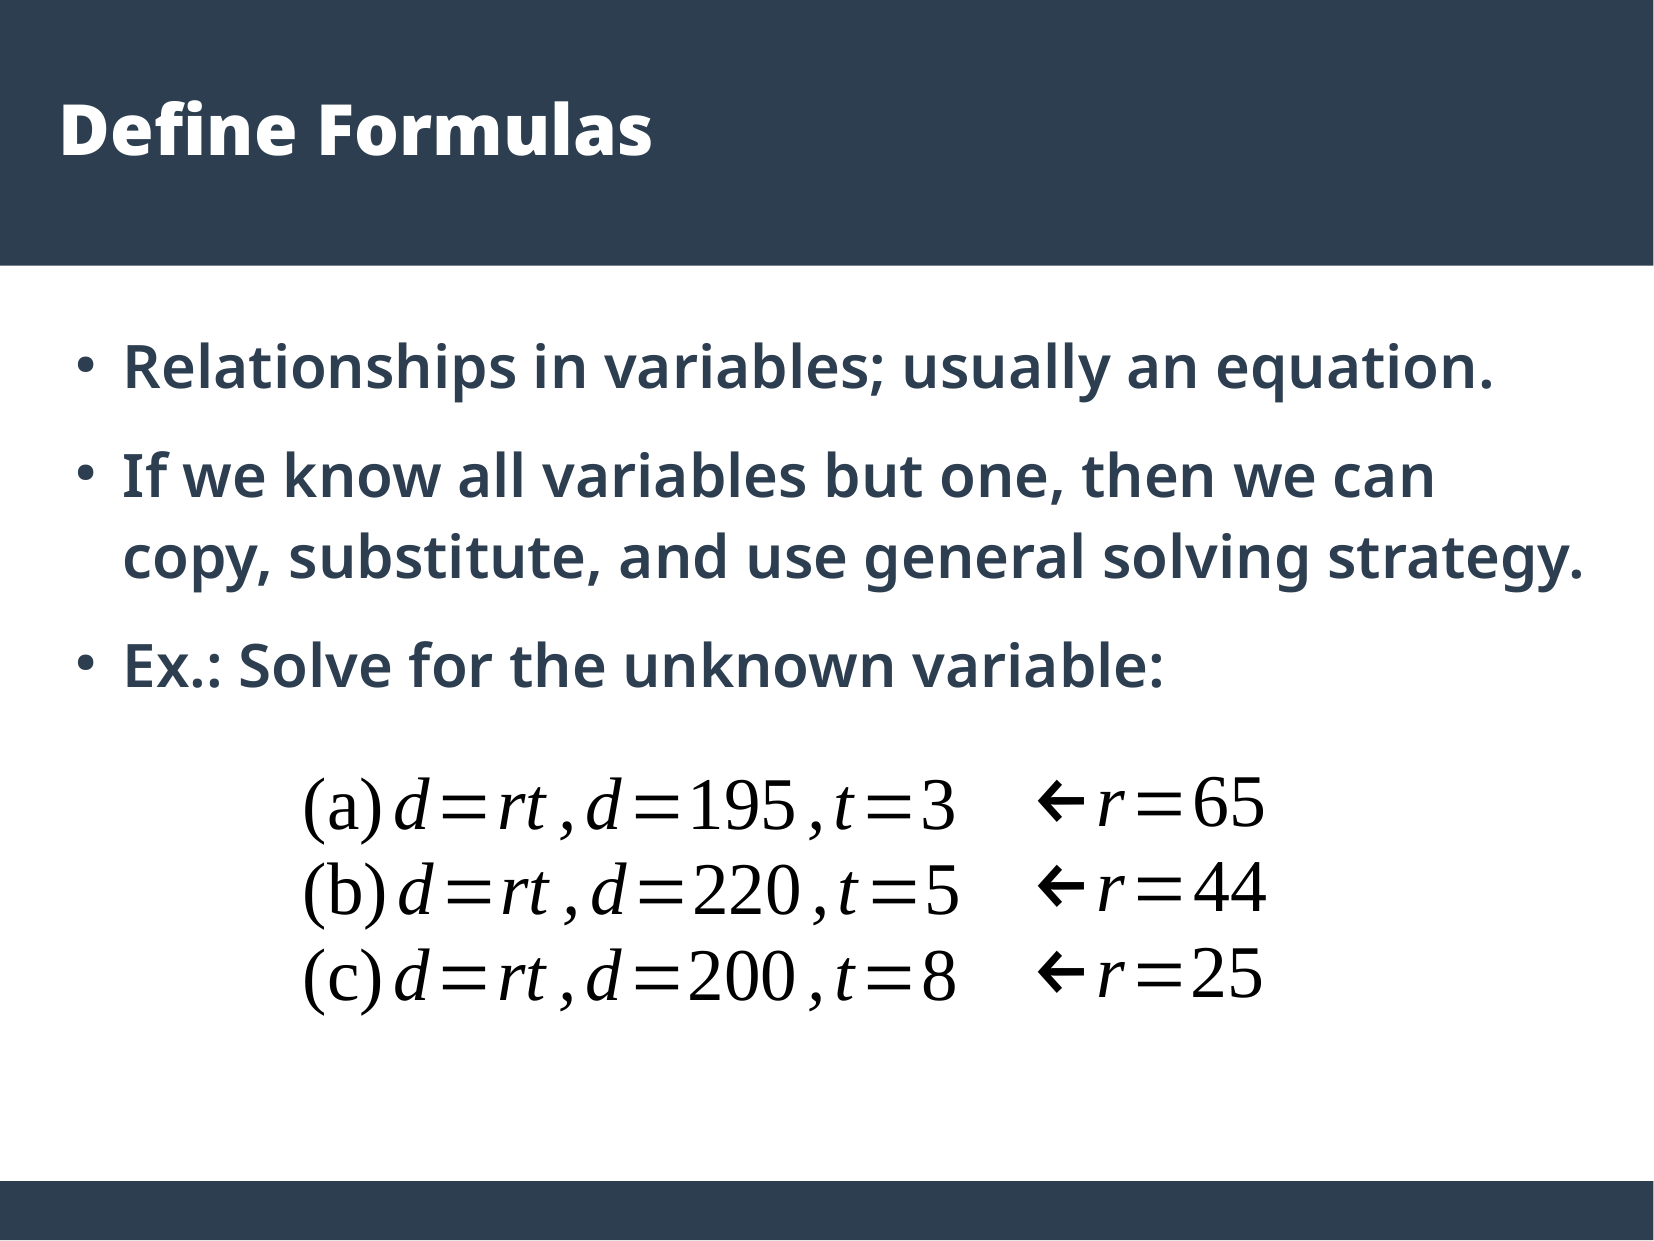

# Define Formulas
Relationships in variables; usually an equation.
If we know all variables but one, then we can copy, substitute, and use general solving strategy.
Ex.: Solve for the unknown variable: